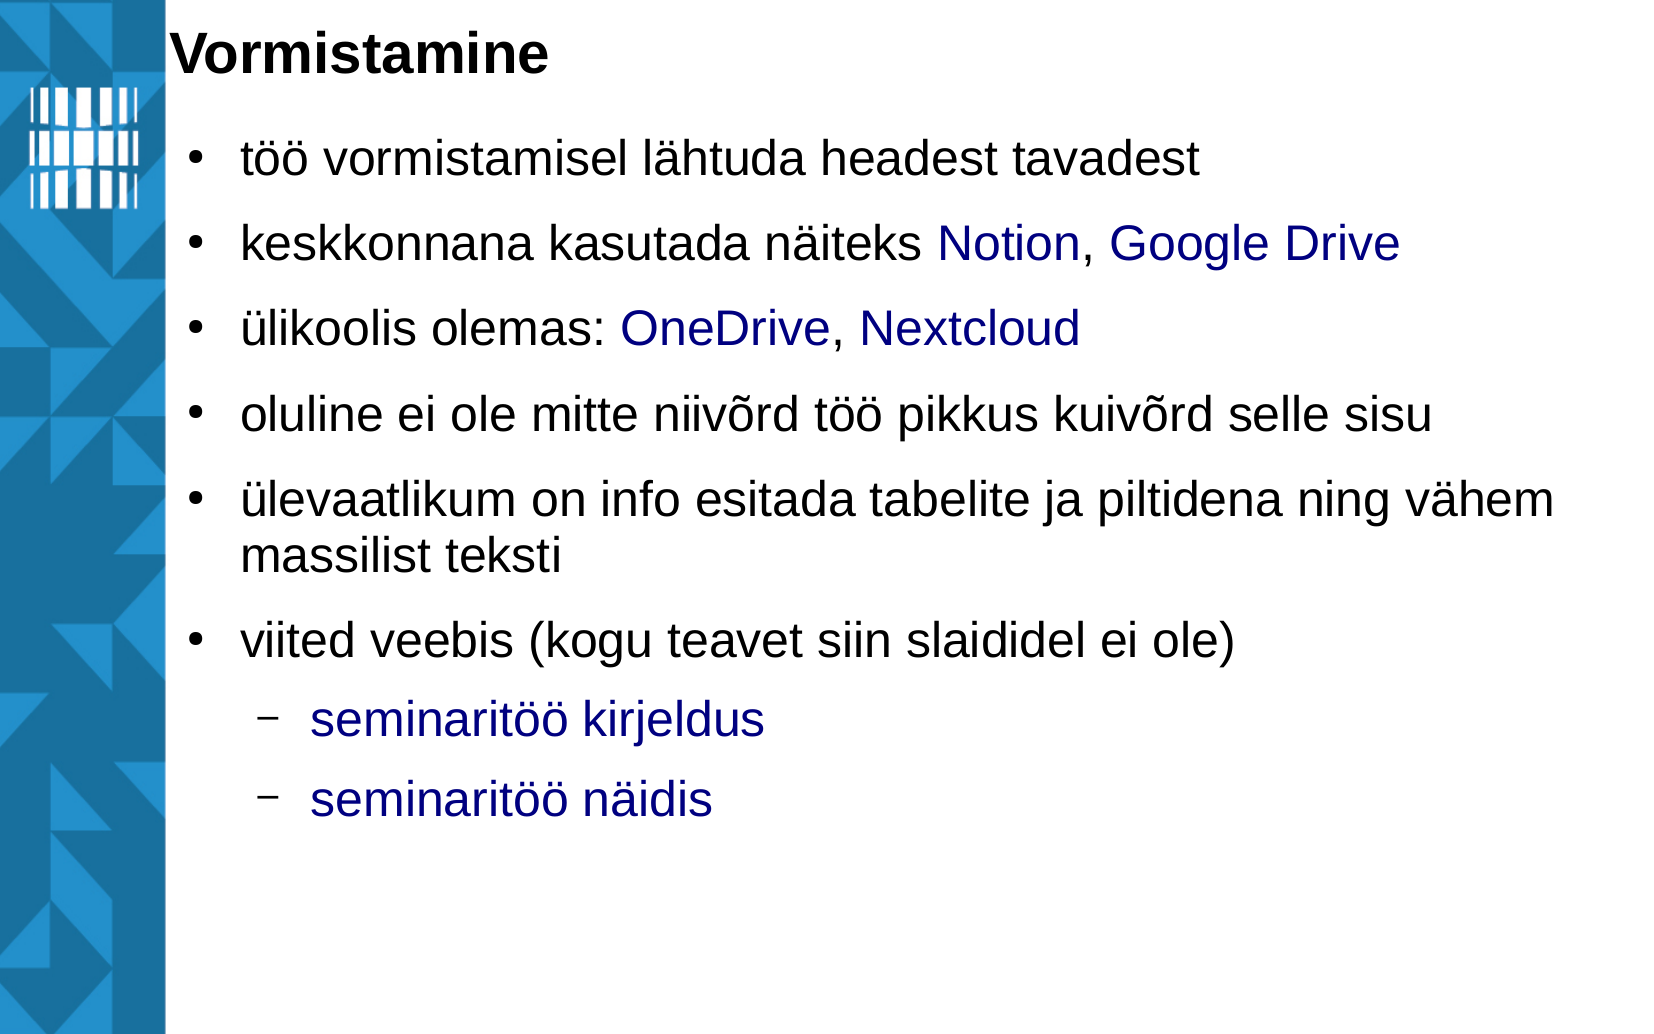

# Vormistamine
töö vormistamisel lähtuda headest tavadest
keskkonnana kasutada näiteks Notion, Google Drive
ülikoolis olemas: OneDrive, Nextcloud
oluline ei ole mitte niivõrd töö pikkus kuivõrd selle sisu
ülevaatlikum on info esitada tabelite ja piltidena ning vähem massilist teksti
viited veebis (kogu teavet siin slaididel ei ole)
seminaritöö kirjeldus
seminaritöö näidis